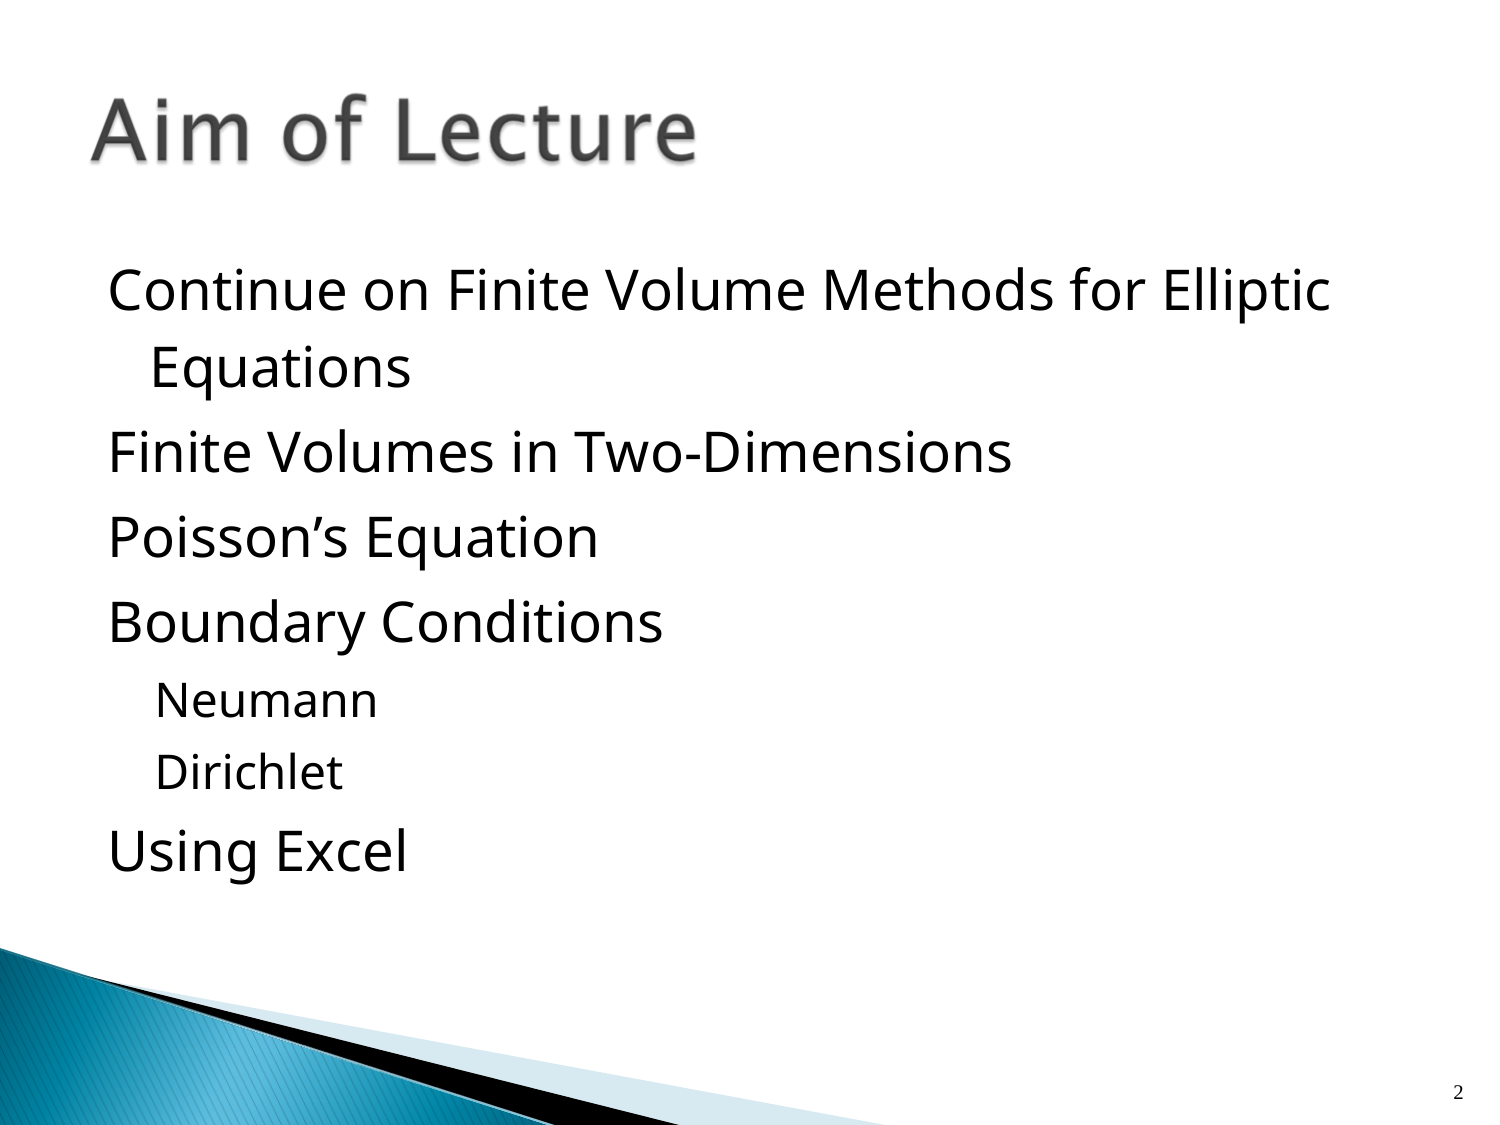

# Continue on Finite Volume Methods for Elliptic Equations
Finite Volumes in Two-Dimensions
Poisson’s Equation
Boundary Conditions
Neumann
Dirichlet
Using Excel